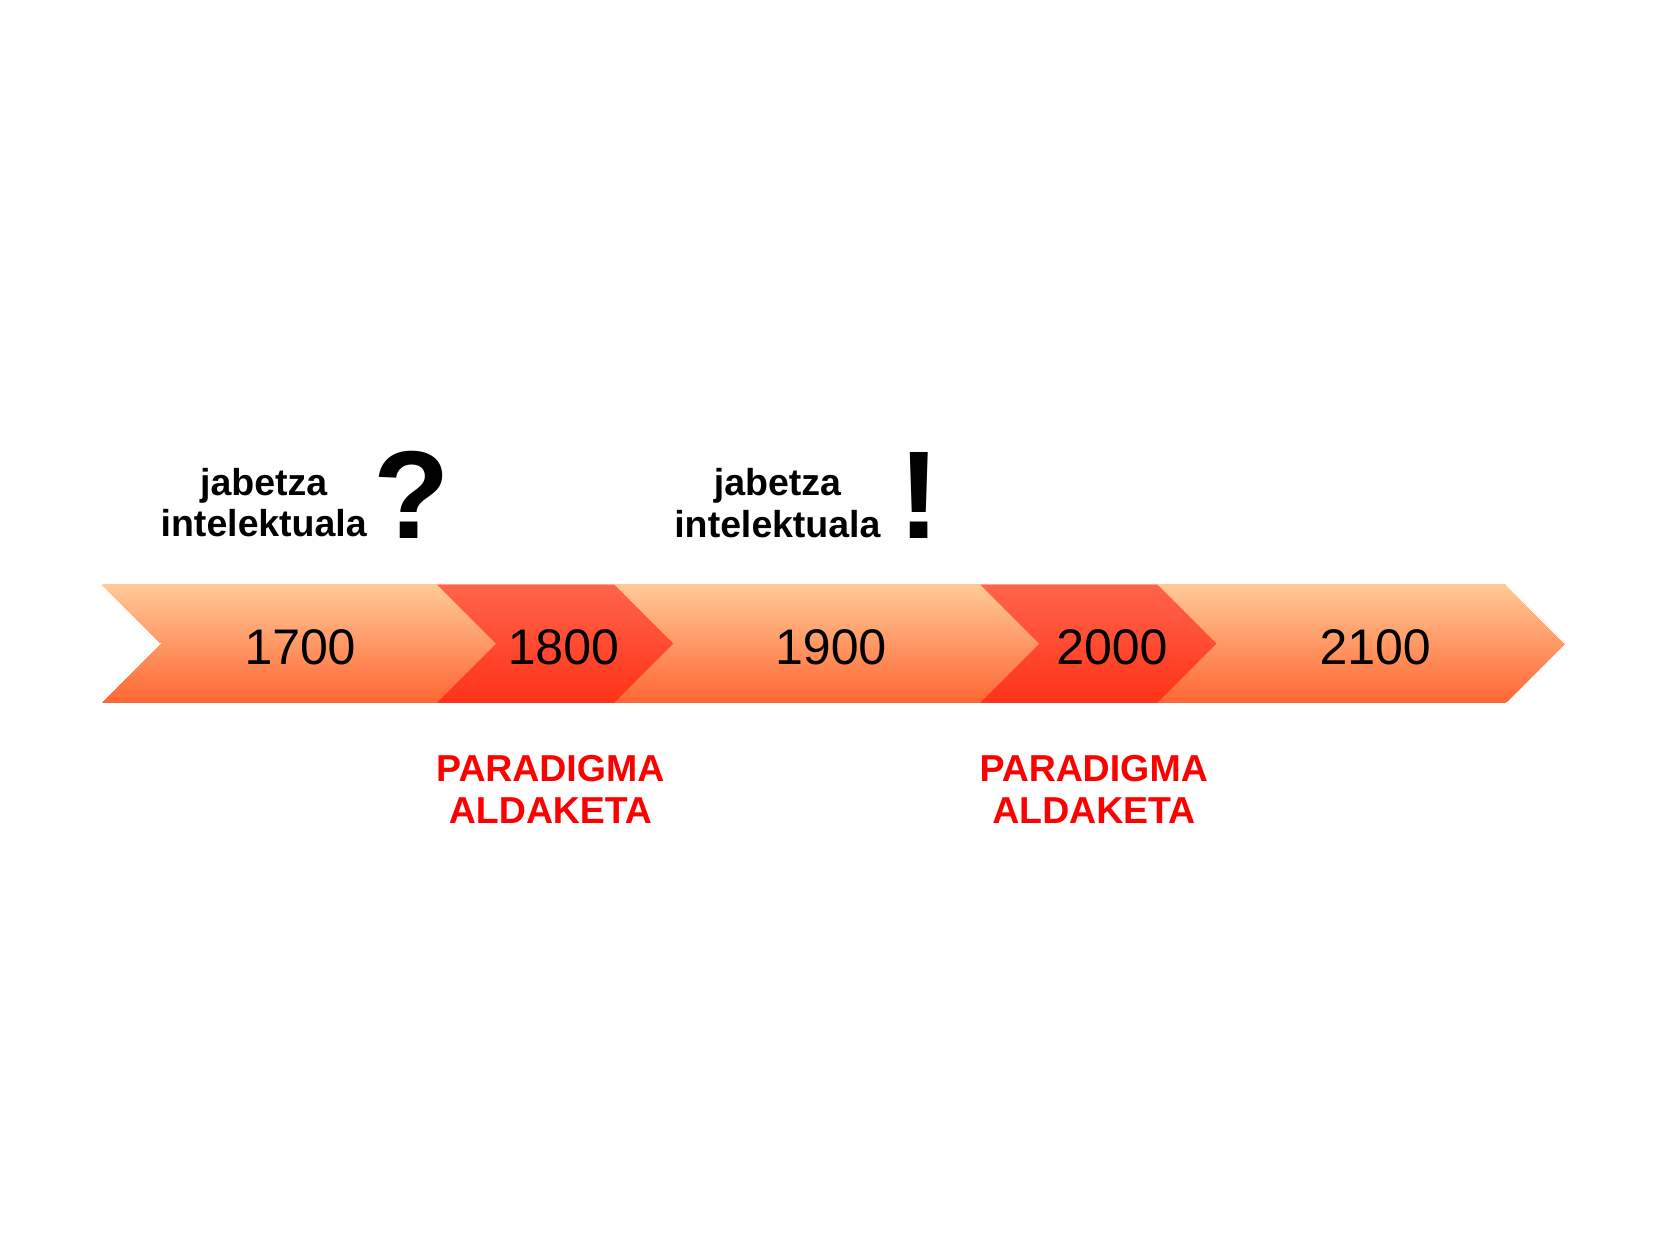

?
!
jabetza
intelektuala
jabetza
intelektuala
1700 		 1800		 1900			2000		 2100
PARADIGMA
ALDAKETA
PARADIGMA
ALDAKETA